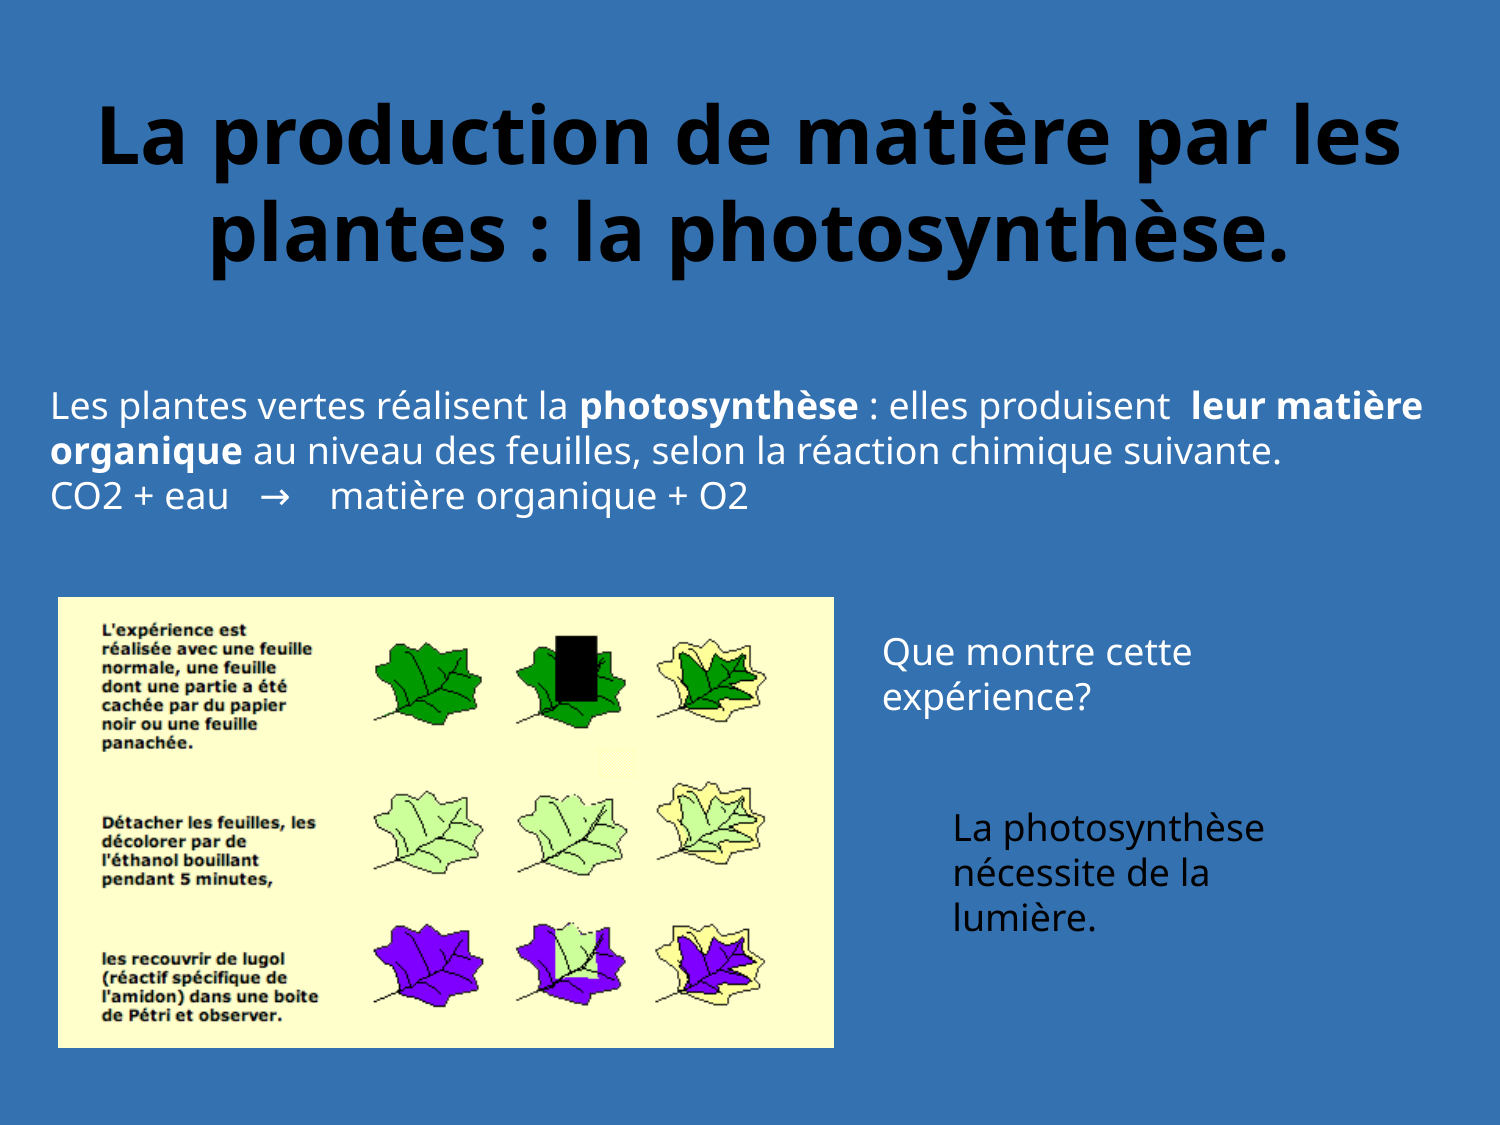

La production de matière par les plantes : la photosynthèse.
Les plantes vertes réalisent la photosynthèse : elles produisent leur matière organique au niveau des feuilles, selon la réaction chimique suivante.
CO2 + eau → matière organique + O2
Que montre cette expérience?
La photosynthèse nécessite de la lumière.